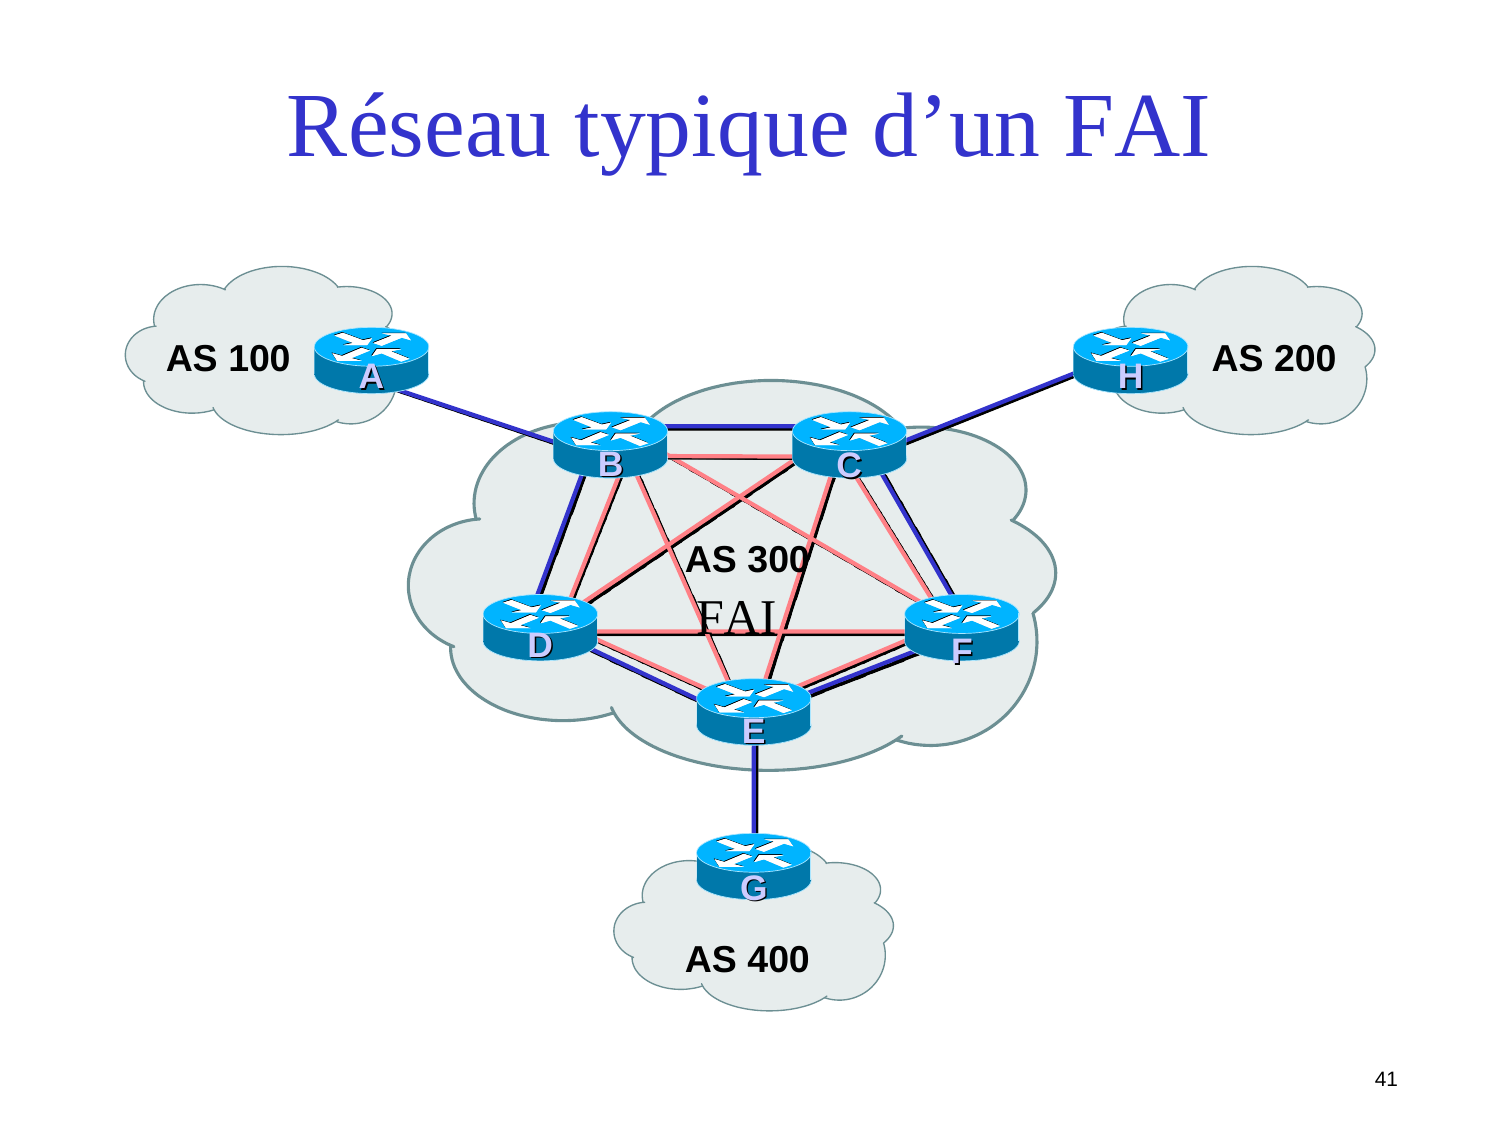

# Réseau typique d’un FAI
AS 100
AS 200
A
H
B
C
AS 300
FAI
D
F
E
G
AS 400